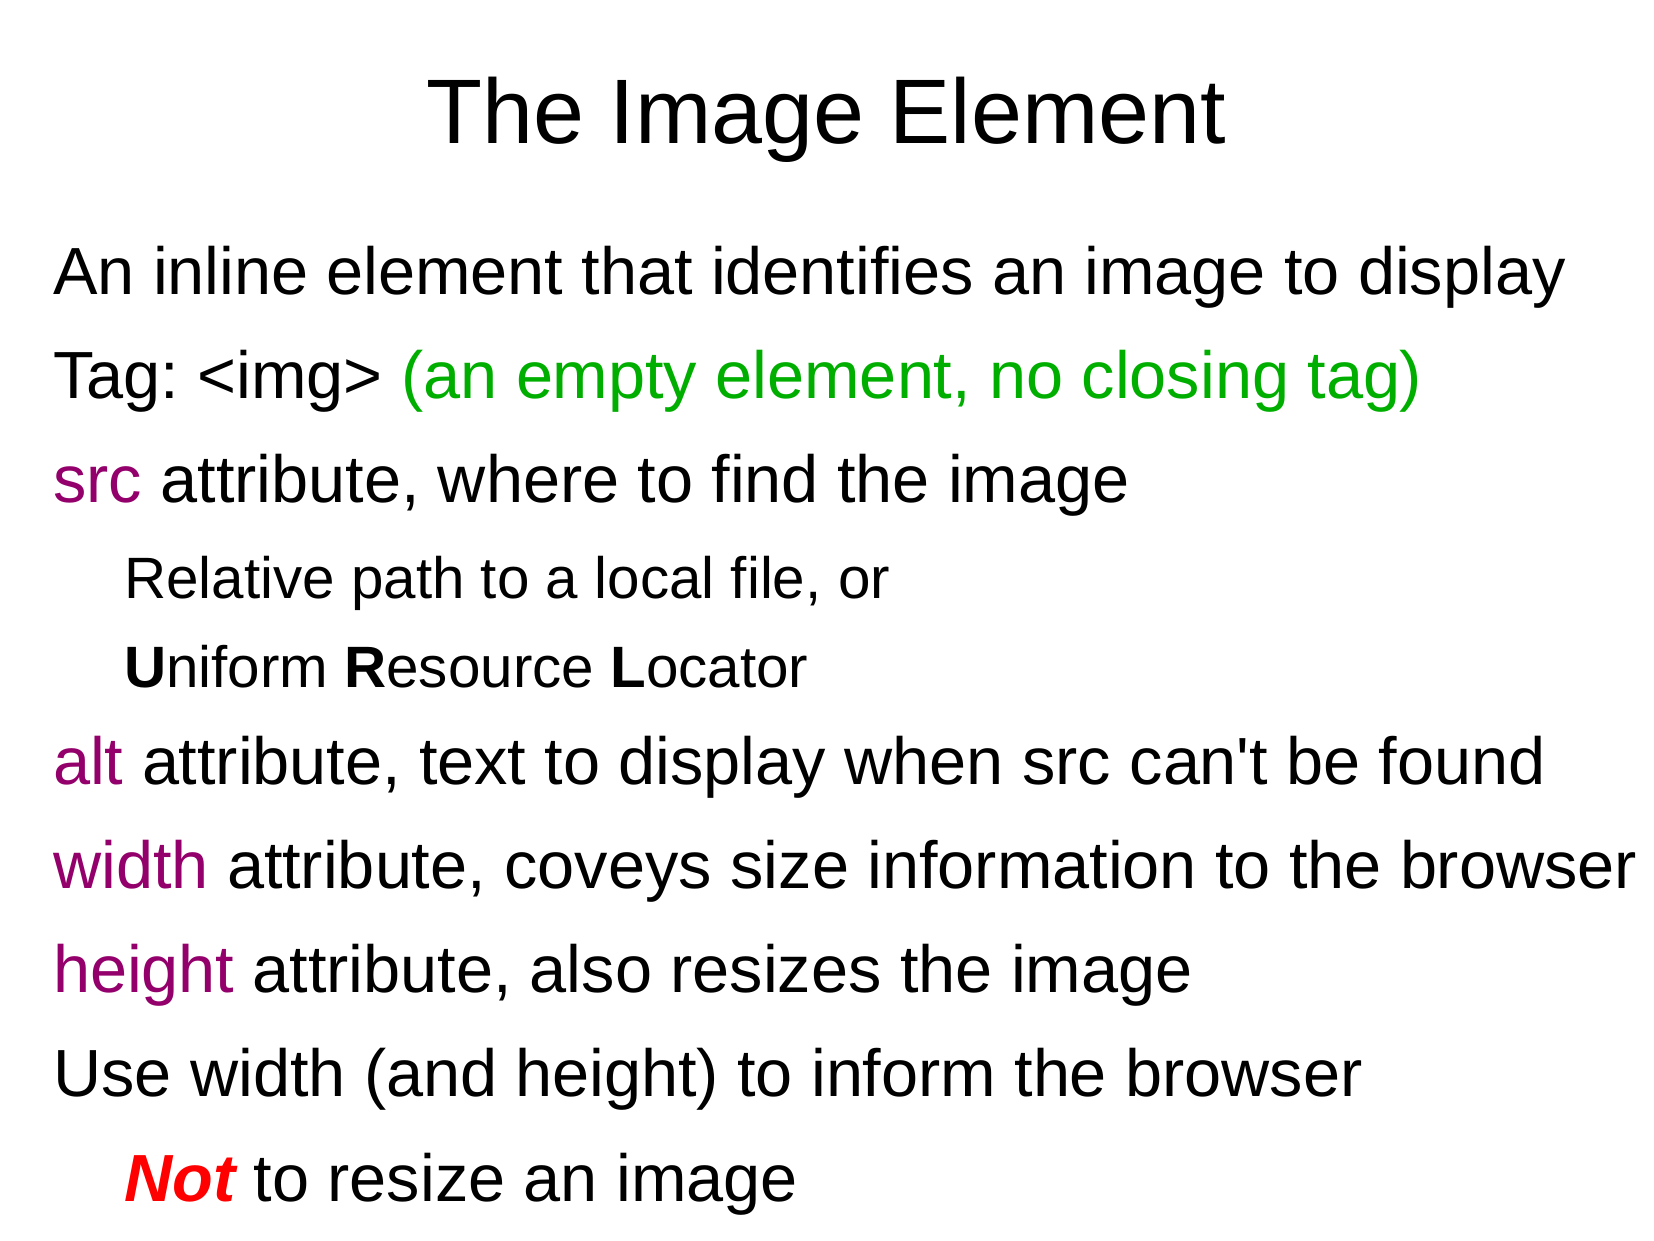

# The Image Element
An inline element that identifies an image to display
Tag: <img> (an empty element, no closing tag)
src attribute, where to find the image
Relative path to a local file, or
Uniform Resource Locator
alt attribute, text to display when src can't be found
width attribute, coveys size information to the browser
height attribute, also resizes the image
Use width (and height) to inform the browser
Not to resize an image